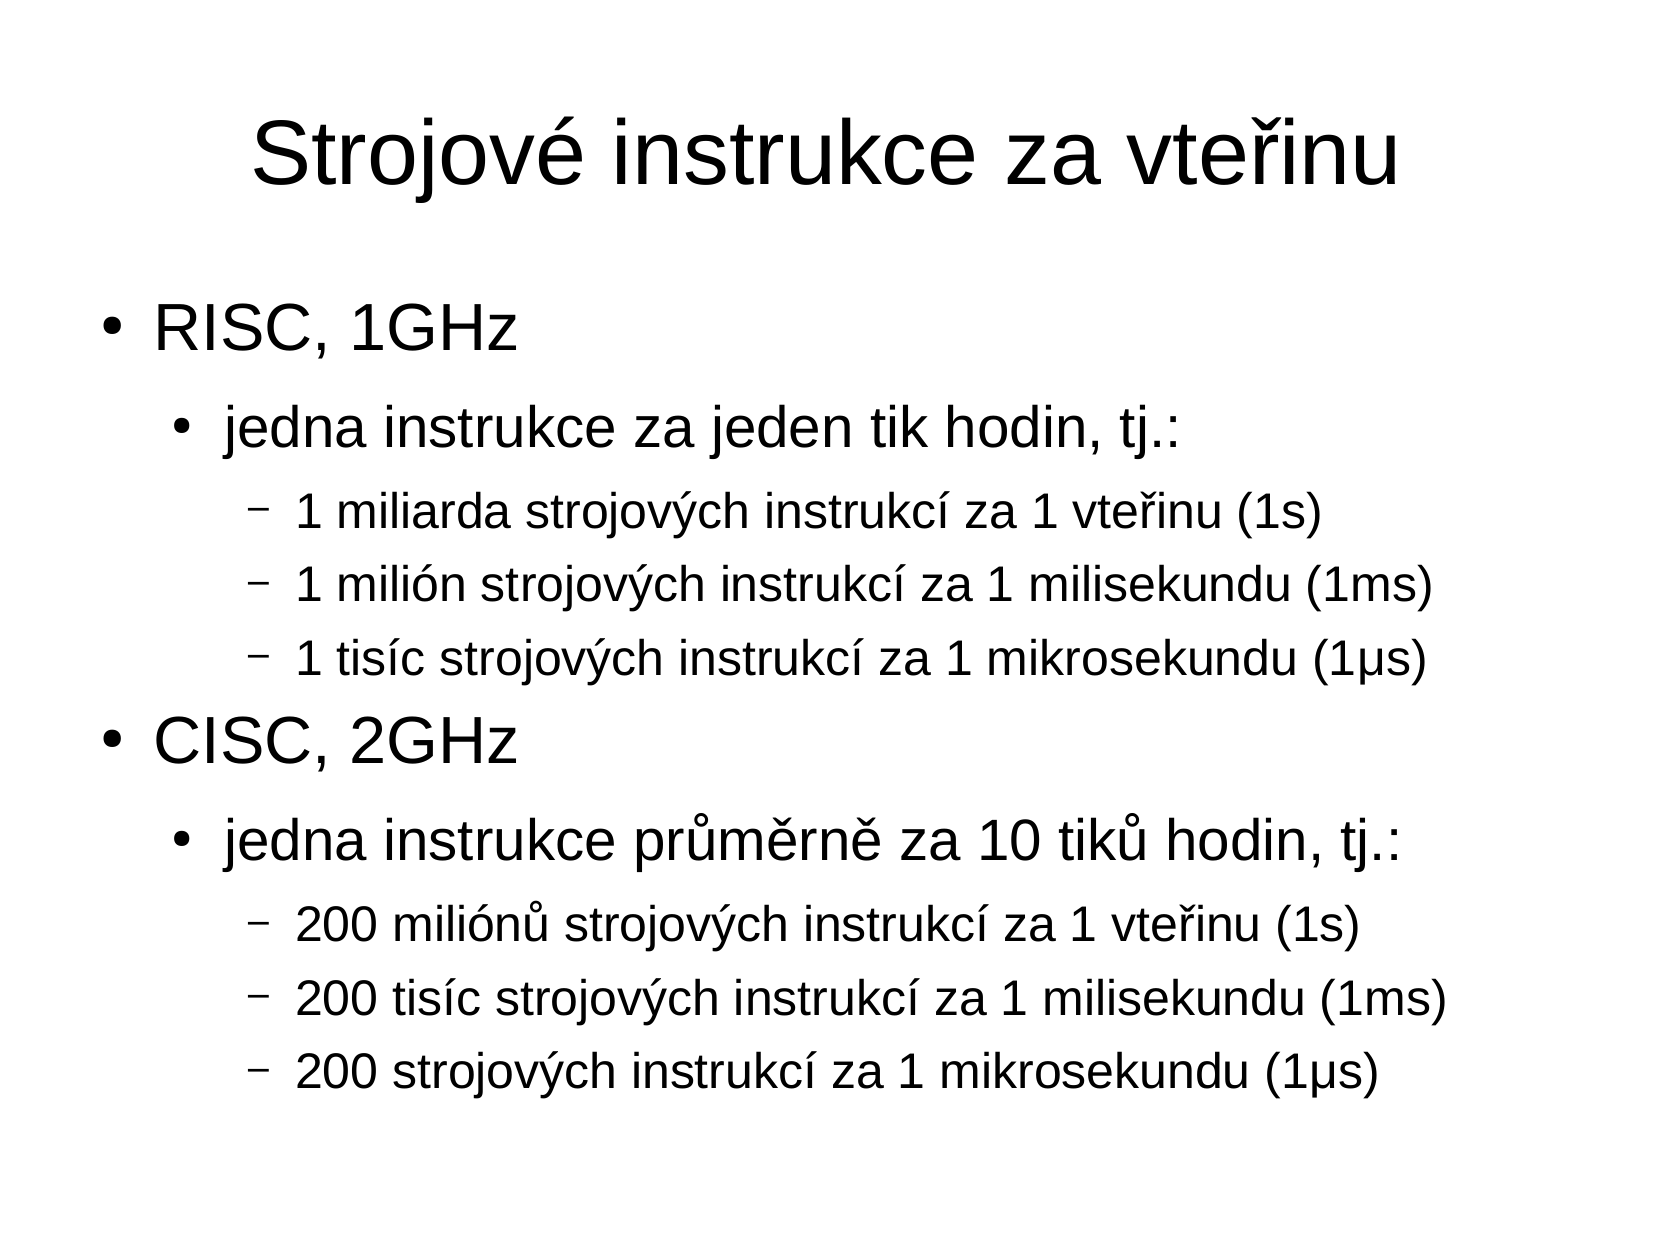

# Strojové instrukce za vteřinu
RISC, 1GHz
jedna instrukce za jeden tik hodin, tj.:
1 miliarda strojových instrukcí za 1 vteřinu (1s)
1 milión strojových instrukcí za 1 milisekundu (1ms)
1 tisíc strojových instrukcí za 1 mikrosekundu (1μs)
CISC, 2GHz
jedna instrukce průměrně za 10 tiků hodin, tj.:
200 miliónů strojových instrukcí za 1 vteřinu (1s)
200 tisíc strojových instrukcí za 1 milisekundu (1ms)
200 strojových instrukcí za 1 mikrosekundu (1μs)